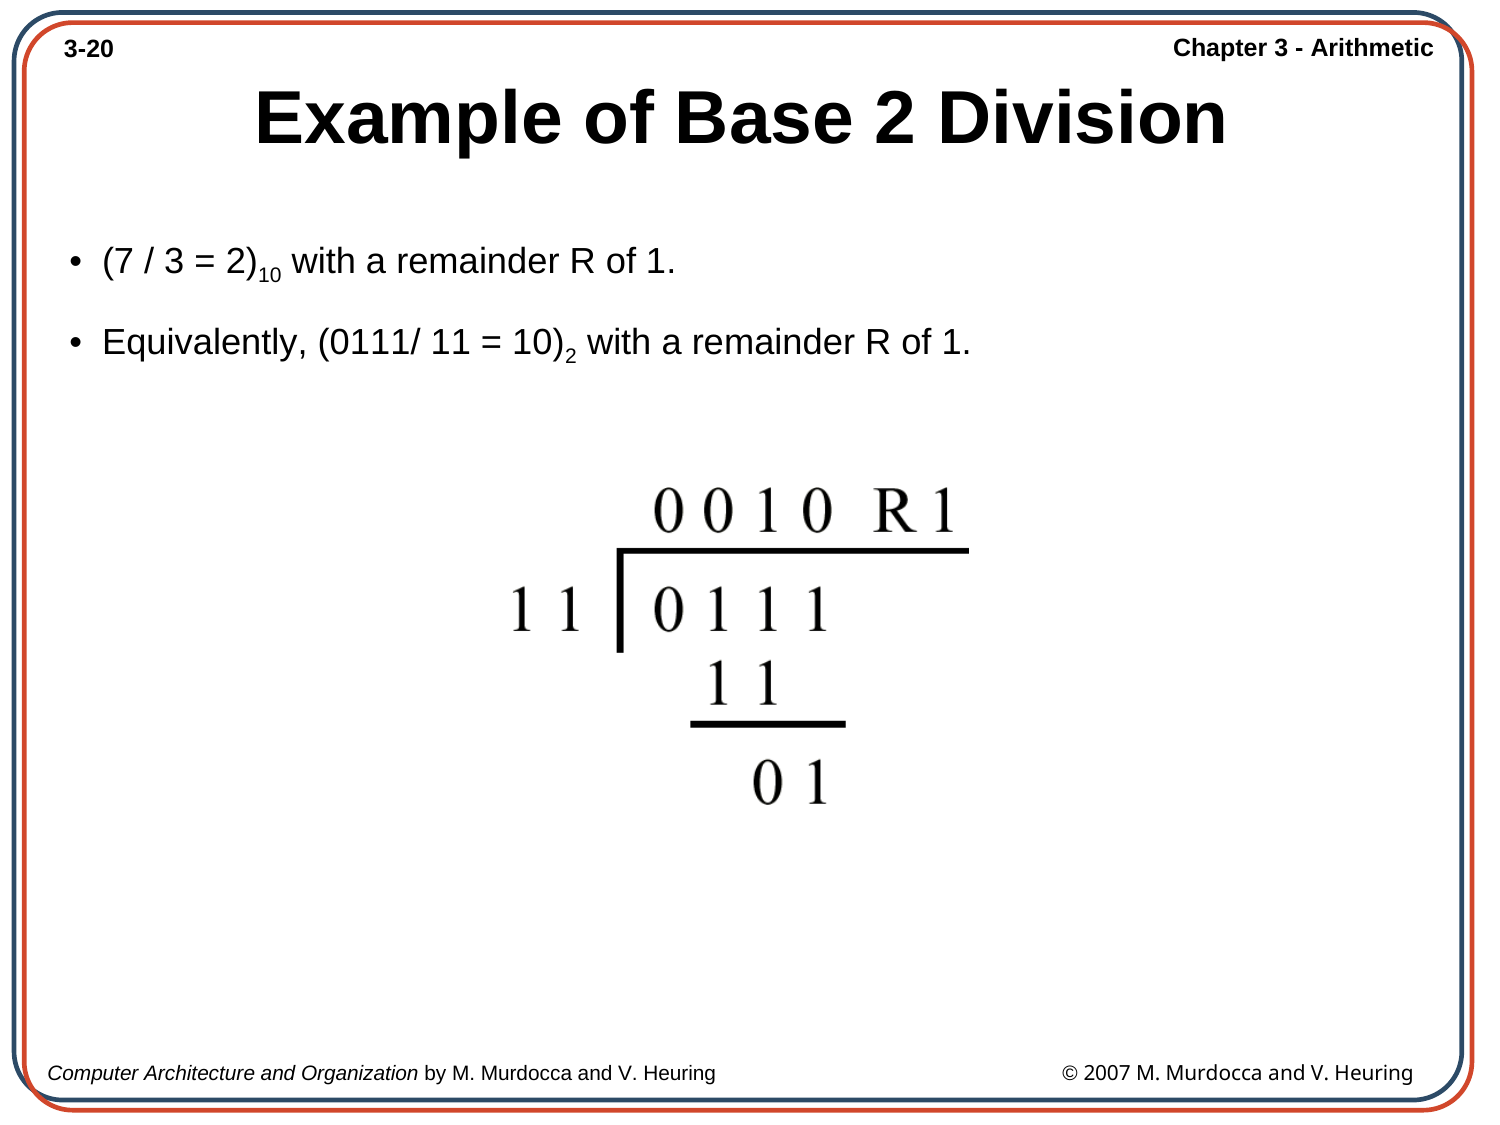

# Example of Base 2 Division
•	(7 / 3 = 2)10 with a remainder R of 1.
•	Equivalently, (0111/ 11 = 10)2 with a remainder R of 1.